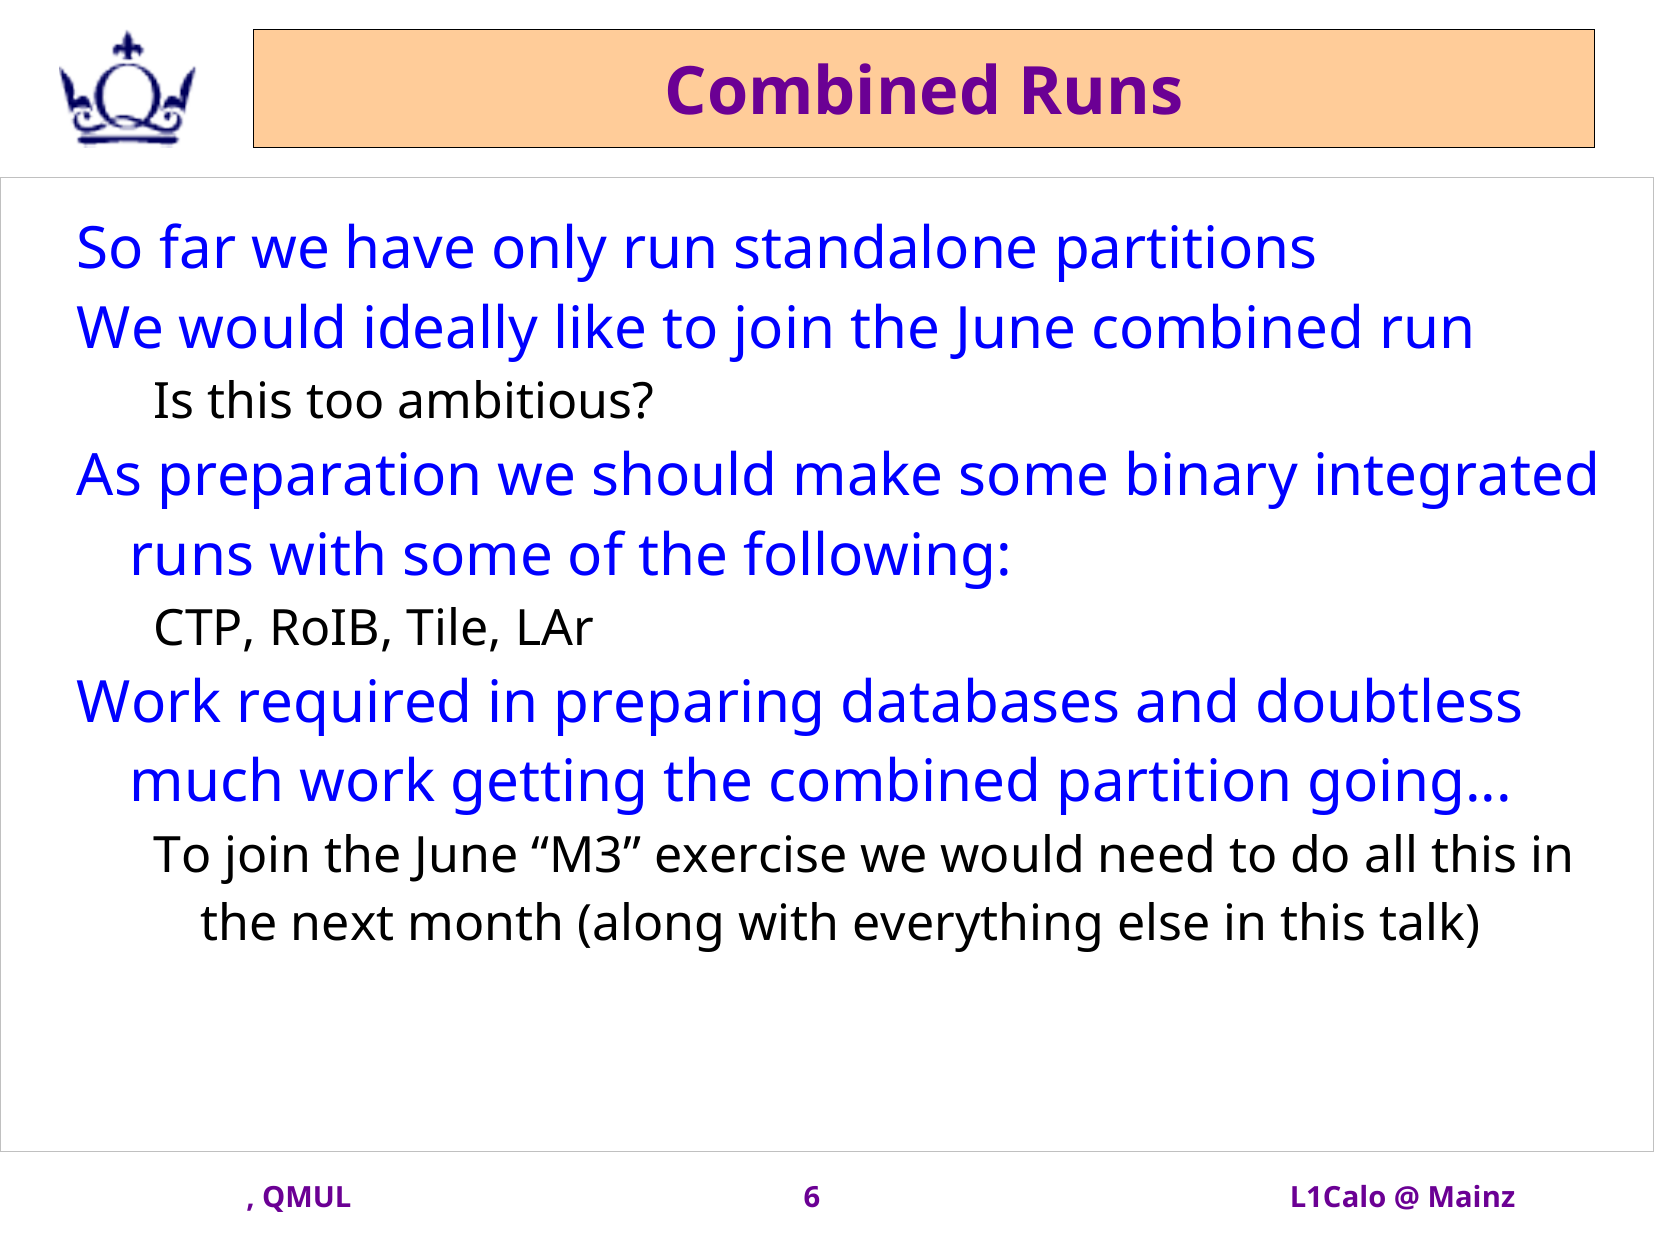

# Combined Runs
So far we have only run standalone partitions
We would ideally like to join the June combined run
Is this too ambitious?
As preparation we should make some binary integrated runs with some of the following:
CTP, RoIB, Tile, LAr
Work required in preparing databases and doubtless much work getting the combined partition going...
To join the June “M3” exercise we would need to do all this in the next month (along with everything else in this talk)